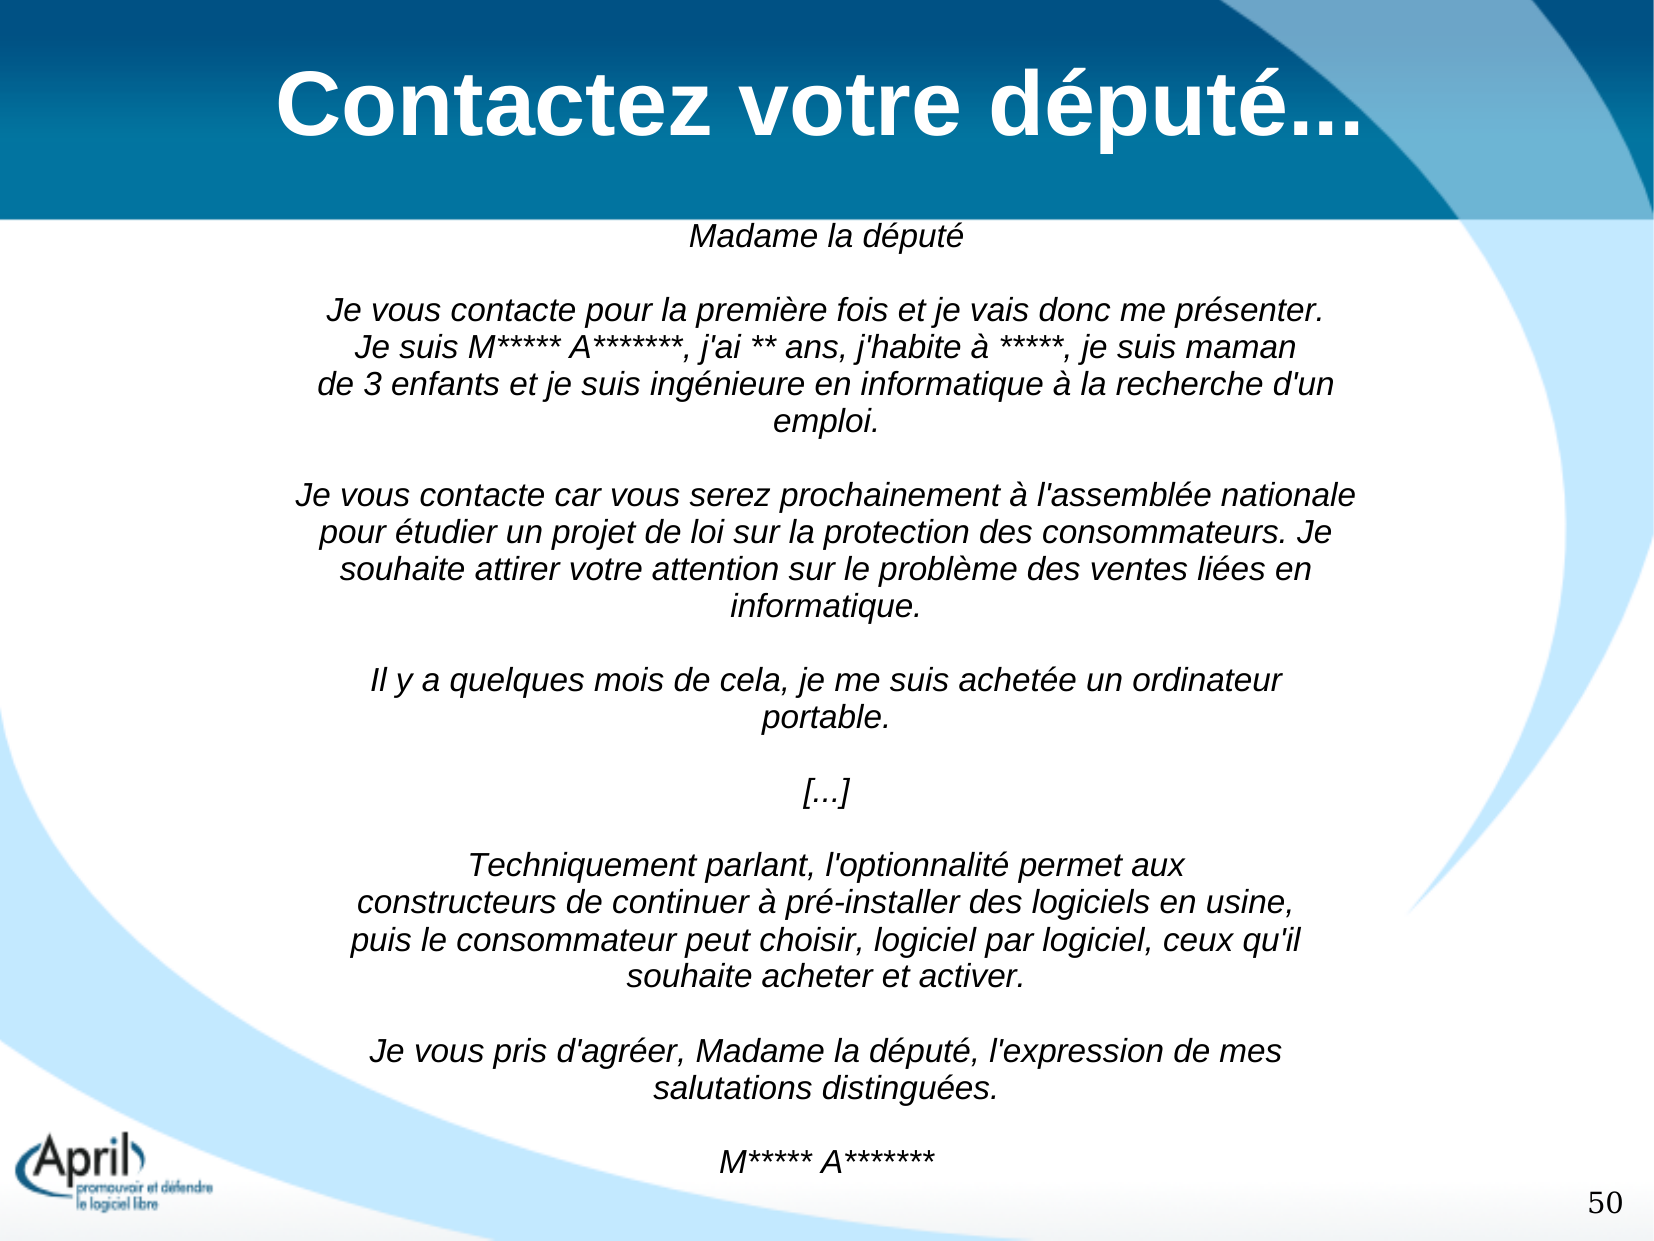

# Contactez votre député...
Madame la député
Je vous contacte pour la première fois et je vais donc me présenter.
Je suis M***** A*******, j'ai ** ans, j'habite à *****, je suis maman
de 3 enfants et je suis ingénieure en informatique à la recherche d'un
emploi.
Je vous contacte car vous serez prochainement à l'assemblée nationale
pour étudier un projet de loi sur la protection des consommateurs. Je
souhaite attirer votre attention sur le problème des ventes liées en
informatique.
Il y a quelques mois de cela, je me suis achetée un ordinateur
portable.
[...]
Techniquement parlant, l'optionnalité permet aux
constructeurs de continuer à pré-installer des logiciels en usine,
puis le consommateur peut choisir, logiciel par logiciel, ceux qu'il
souhaite acheter et activer.
Je vous pris d'agréer, Madame la député, l'expression de mes
salutations distinguées.
M***** A*******
50